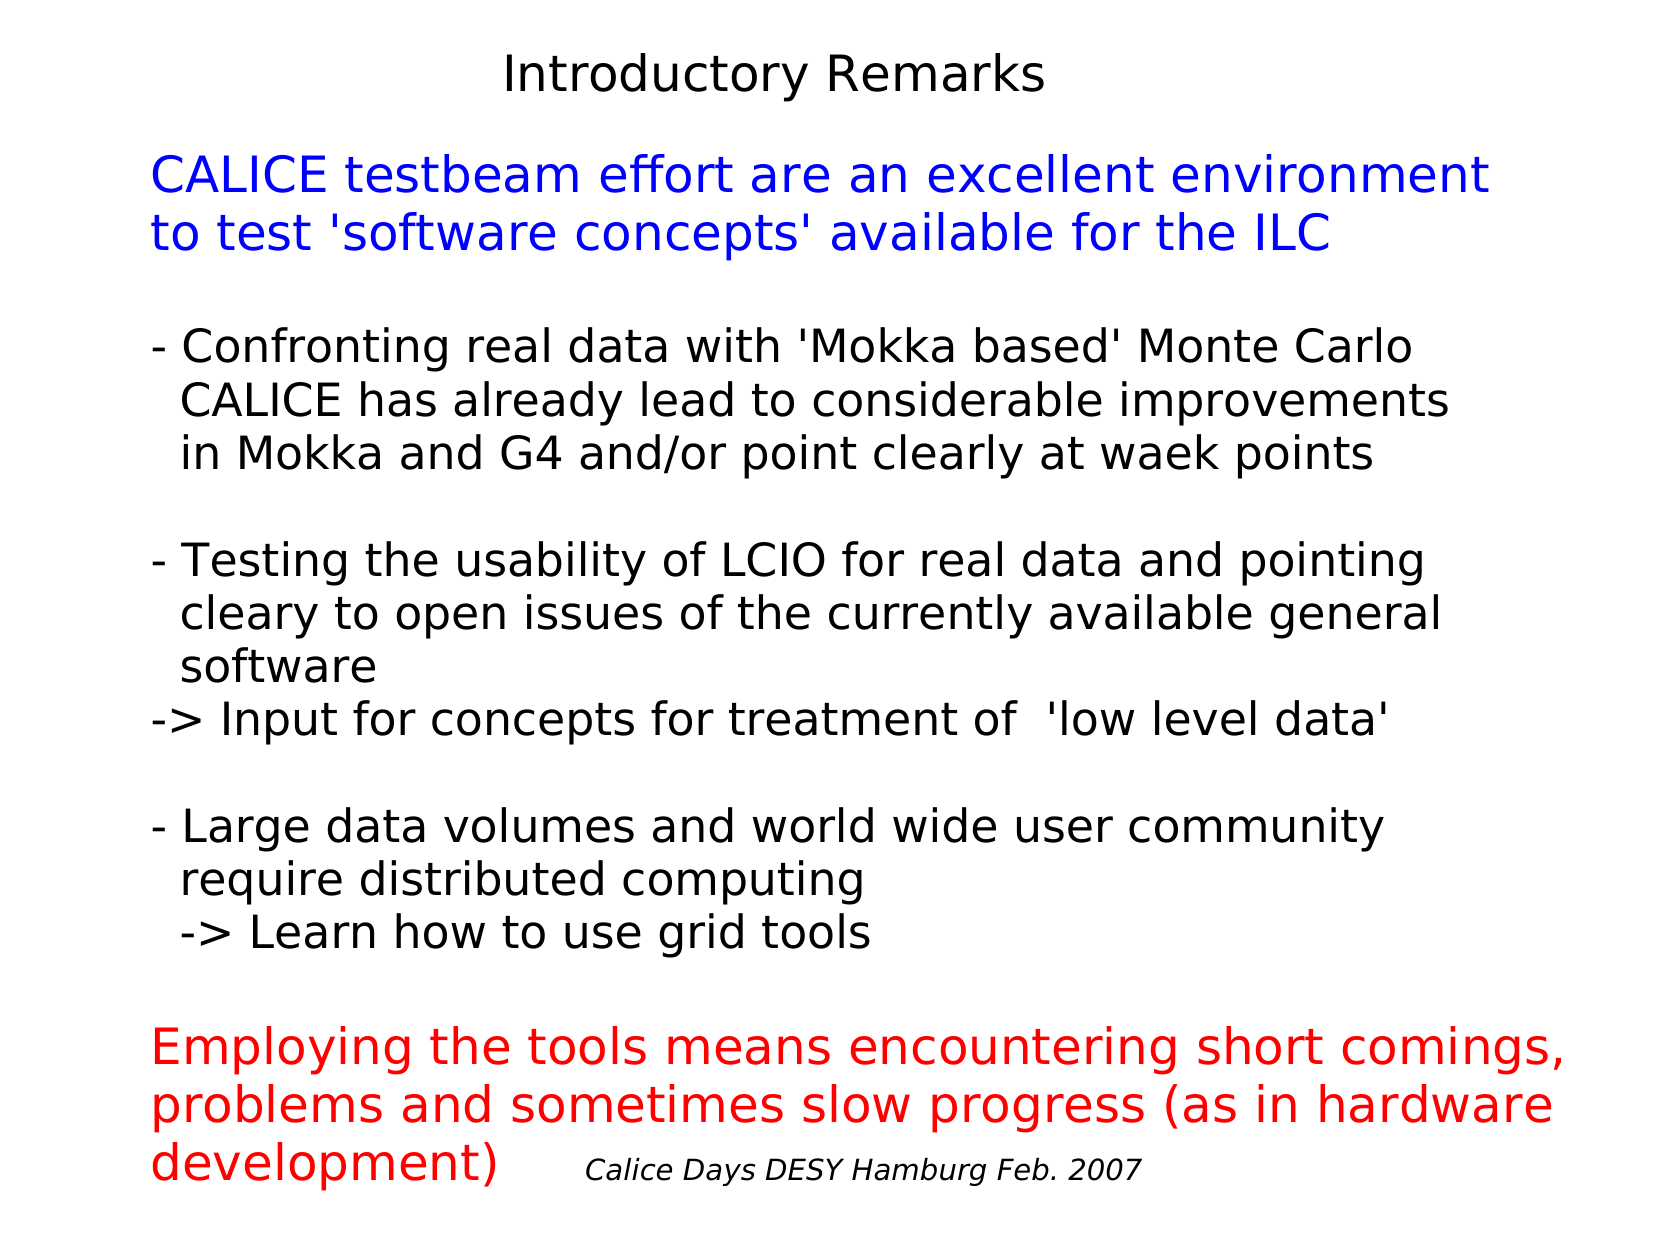

Introductory Remarks
CALICE testbeam effort are an excellent environment
to test 'software concepts' available for the ILC
- Confronting real data with 'Mokka based' Monte Carlo
 CALICE has already lead to considerable improvements
 in Mokka and G4 and/or point clearly at waek points
- Testing the usability of LCIO for real data and pointing
 cleary to open issues of the currently available general
 software
-> Input for concepts for treatment of 'low level data'
- Large data volumes and world wide user community
 require distributed computing
 -> Learn how to use grid tools
Employing the tools means encountering short comings,
problems and sometimes slow progress (as in hardware
development)